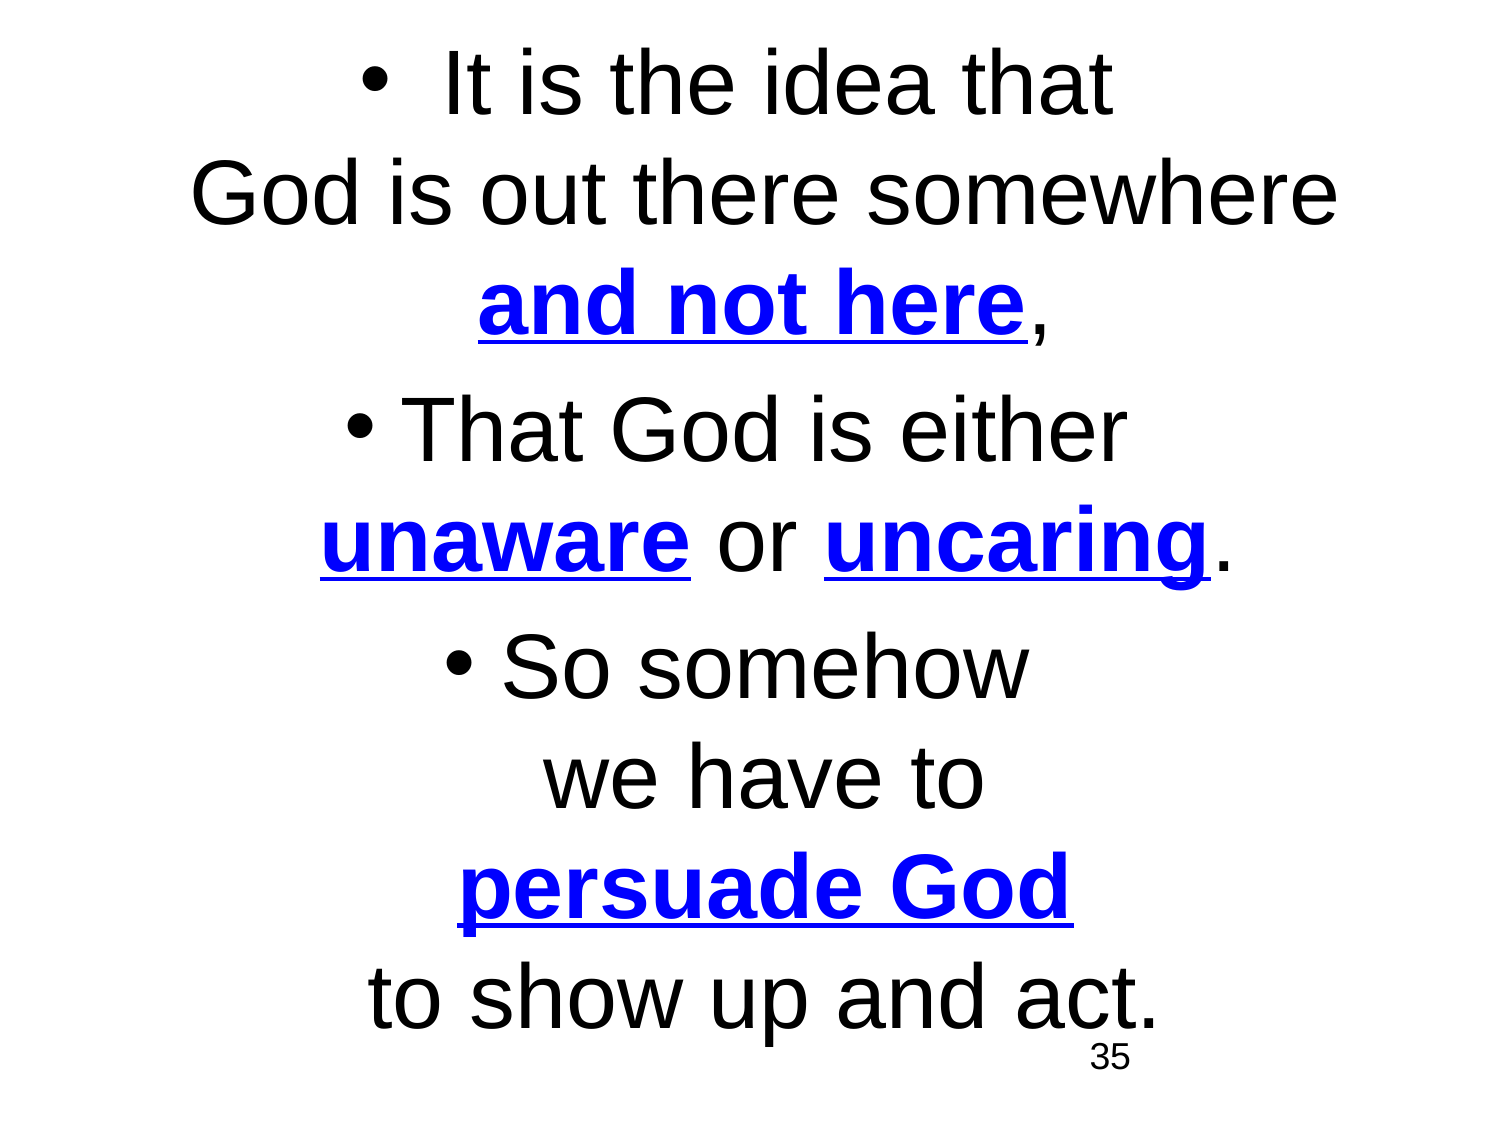

# It is the idea that God is out there somewhere and not here,
That God is either
unaware or uncaring.
So somehow
we have to
persuade God
to show up and act.
35